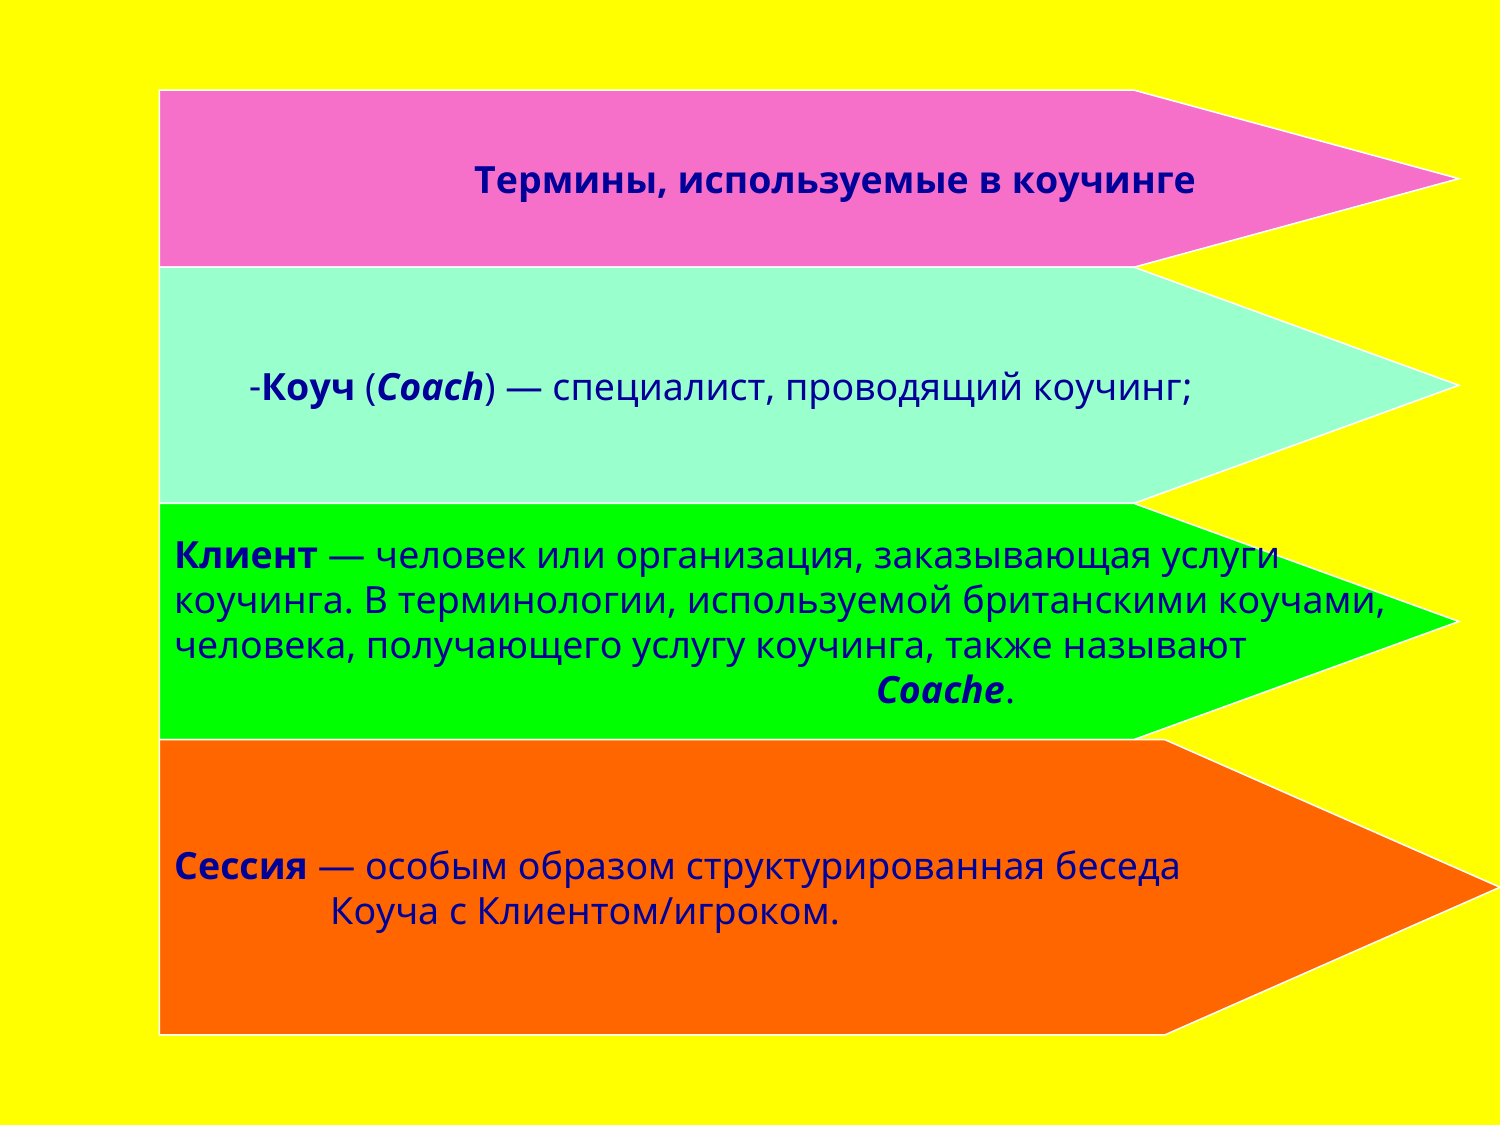

Термины, используемые в коучинге
Коуч (Coach) — специалист, проводящий коучинг;
Клиент — человек или организация, заказывающая услуги
коучинга. В терминологии, используемой британскими коучами,
человека, получающего услугу коучинга, также называют
 Coache.
Сессия — особым образом структурированная беседа
 Коуча с Клиентом/игроком.